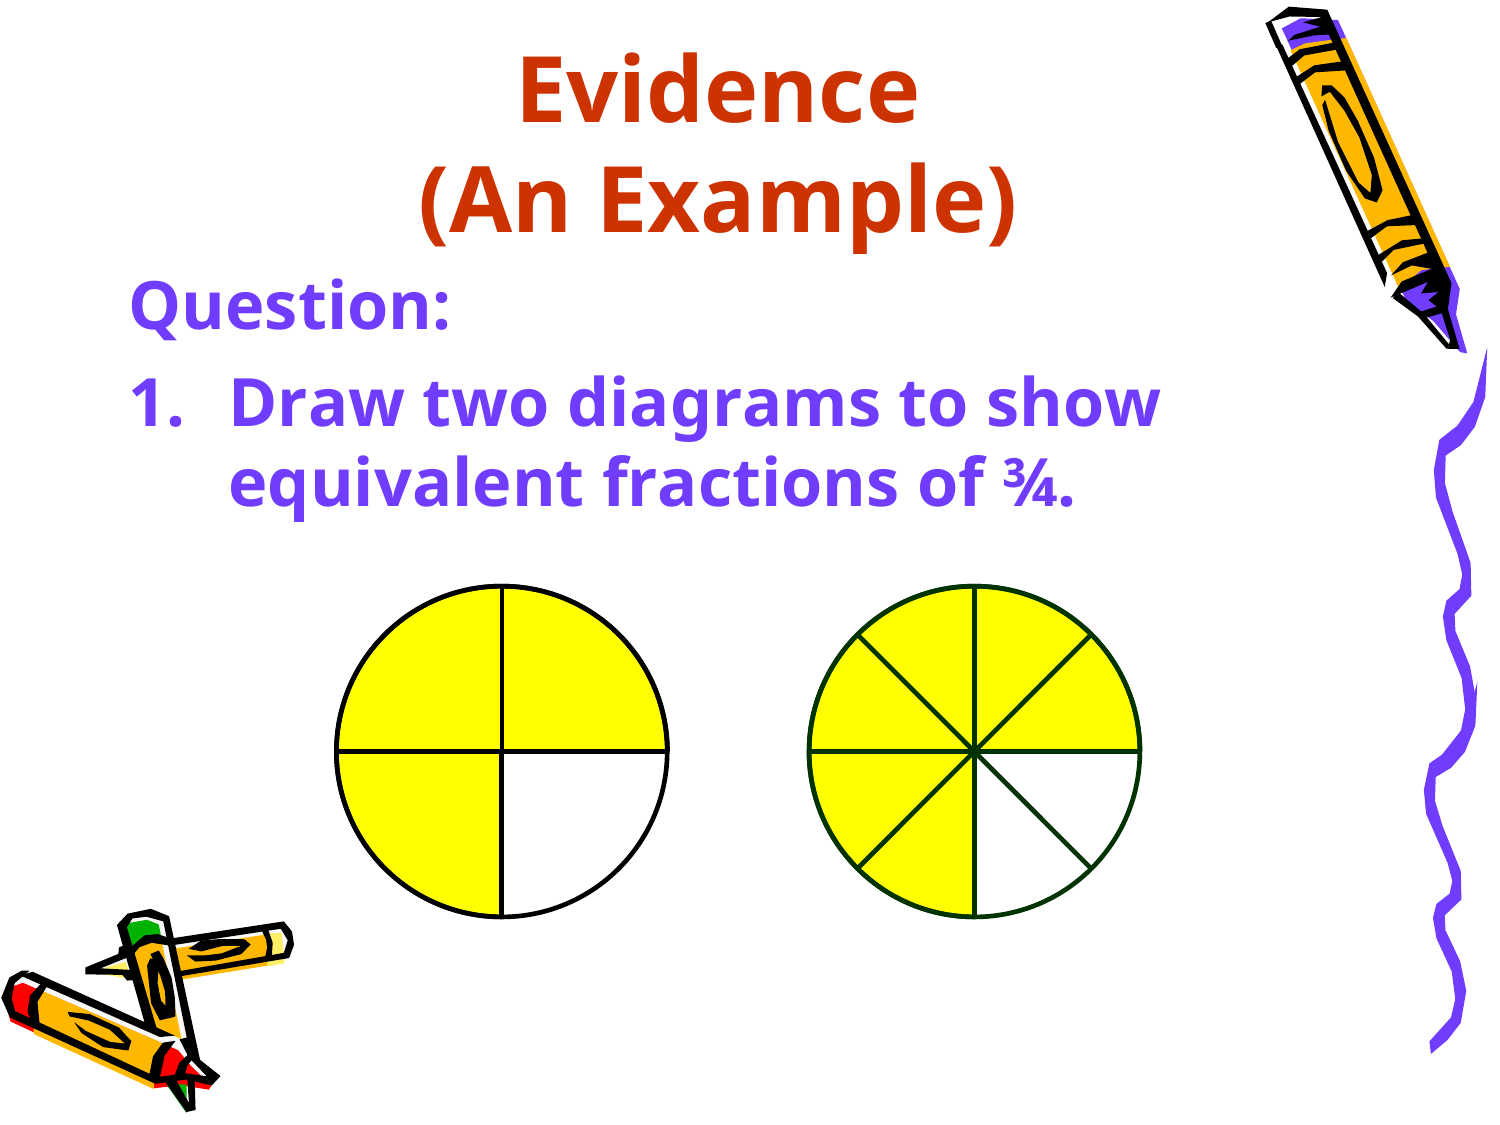

# Evidence (An Example)
Question:
Draw two diagrams to show equivalent fractions of ¾.